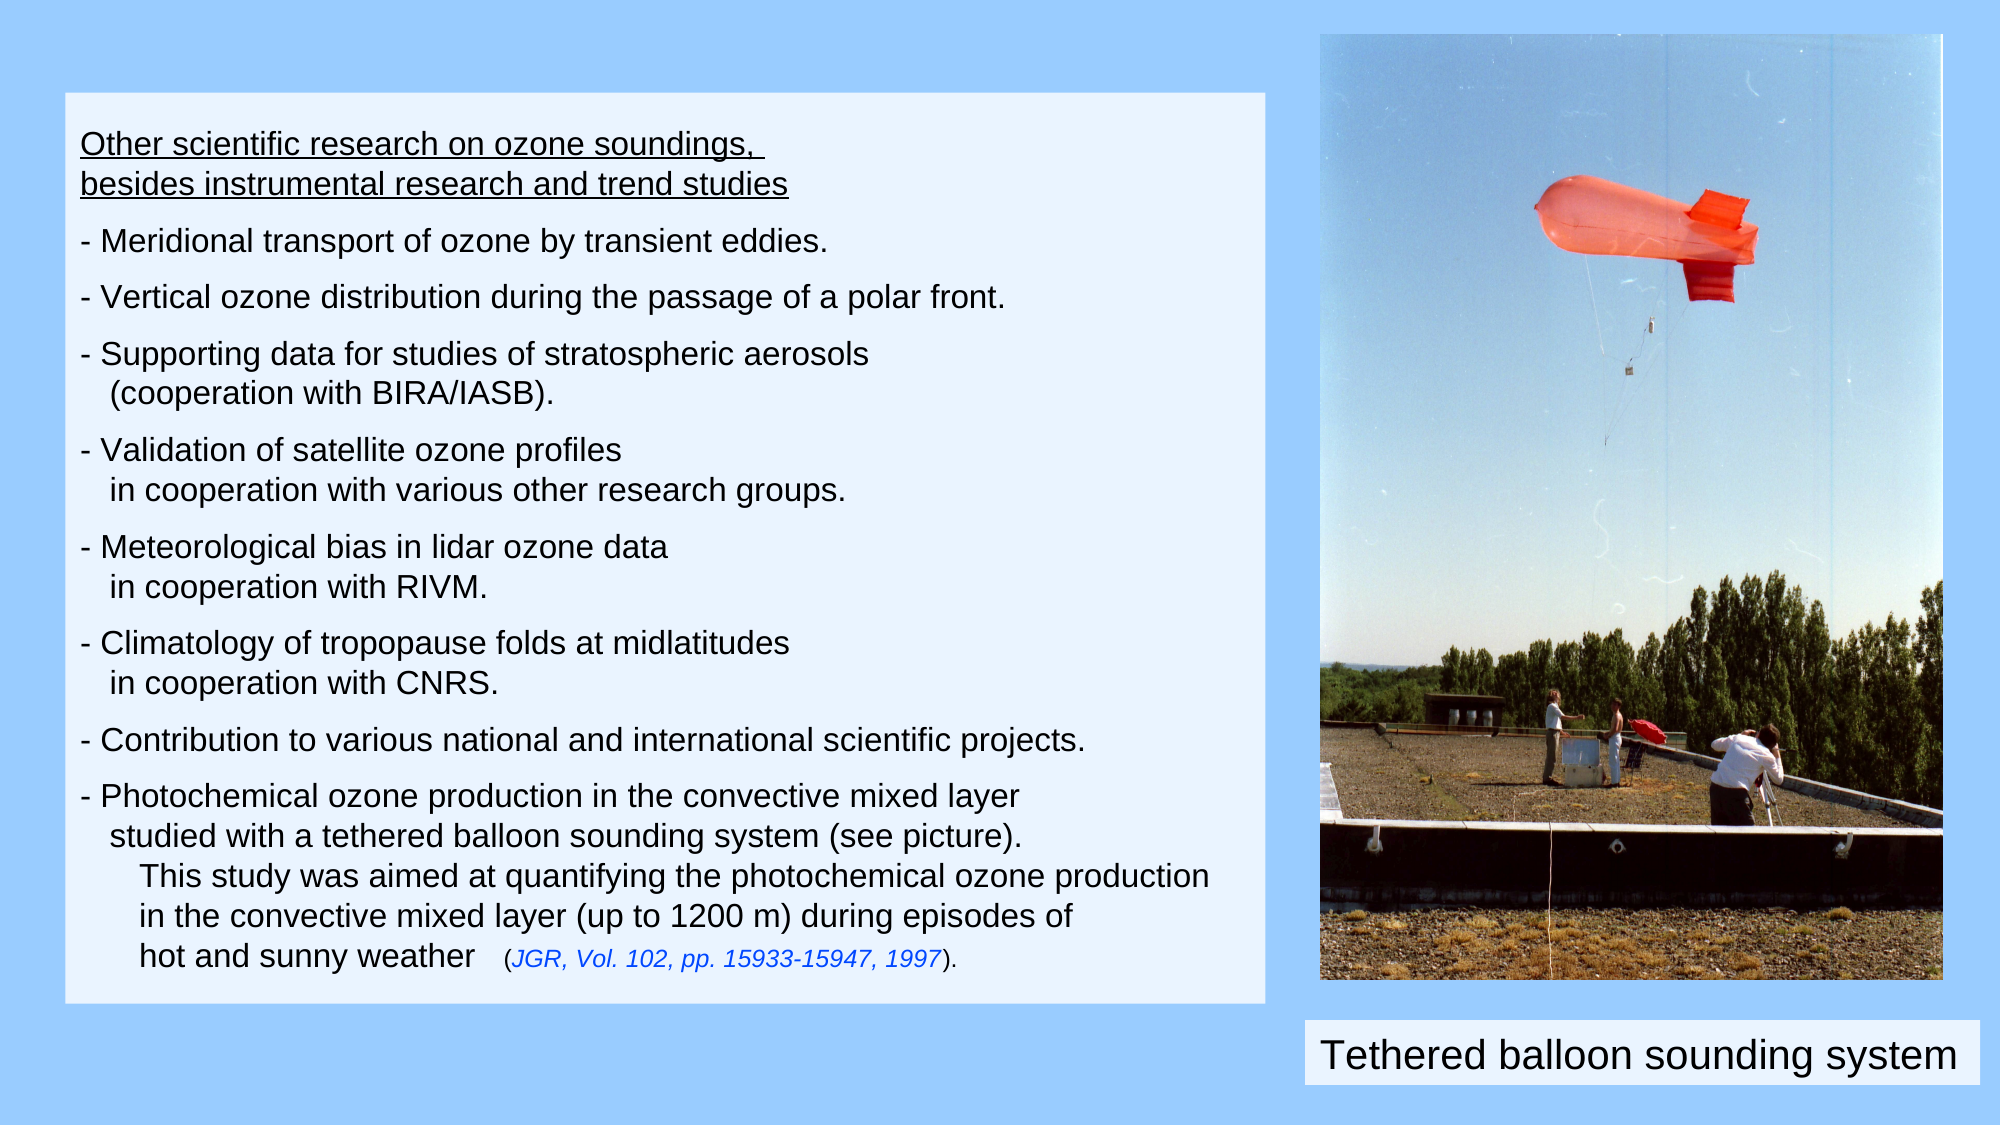

# Other scientific research on ozone soundings, besides instrumental research and trend studies
- Meridional transport of ozone by transient eddies.
- Vertical ozone distribution during the passage of a polar front.
- Supporting data for studies of stratospheric aerosols
(cooperation with BIRA/IASB).
- Validation of satellite ozone profiles
in cooperation with various other research groups.
- Meteorological bias in lidar ozone data
in cooperation with RIVM.
- Climatology of tropopause folds at midlatitudes
in cooperation with CNRS.
- Contribution to various national and international scientific projects.
- Photochemical ozone production in the convective mixed layer
studied with a tethered balloon sounding system (see picture).
This study was aimed at quantifying the photochemical ozone production in the convective mixed layer (up to 1200 m) during episodes of
hot and sunny weather (JGR, Vol. 102, pp. 15933-15947, 1997).
Tethered balloon sounding system